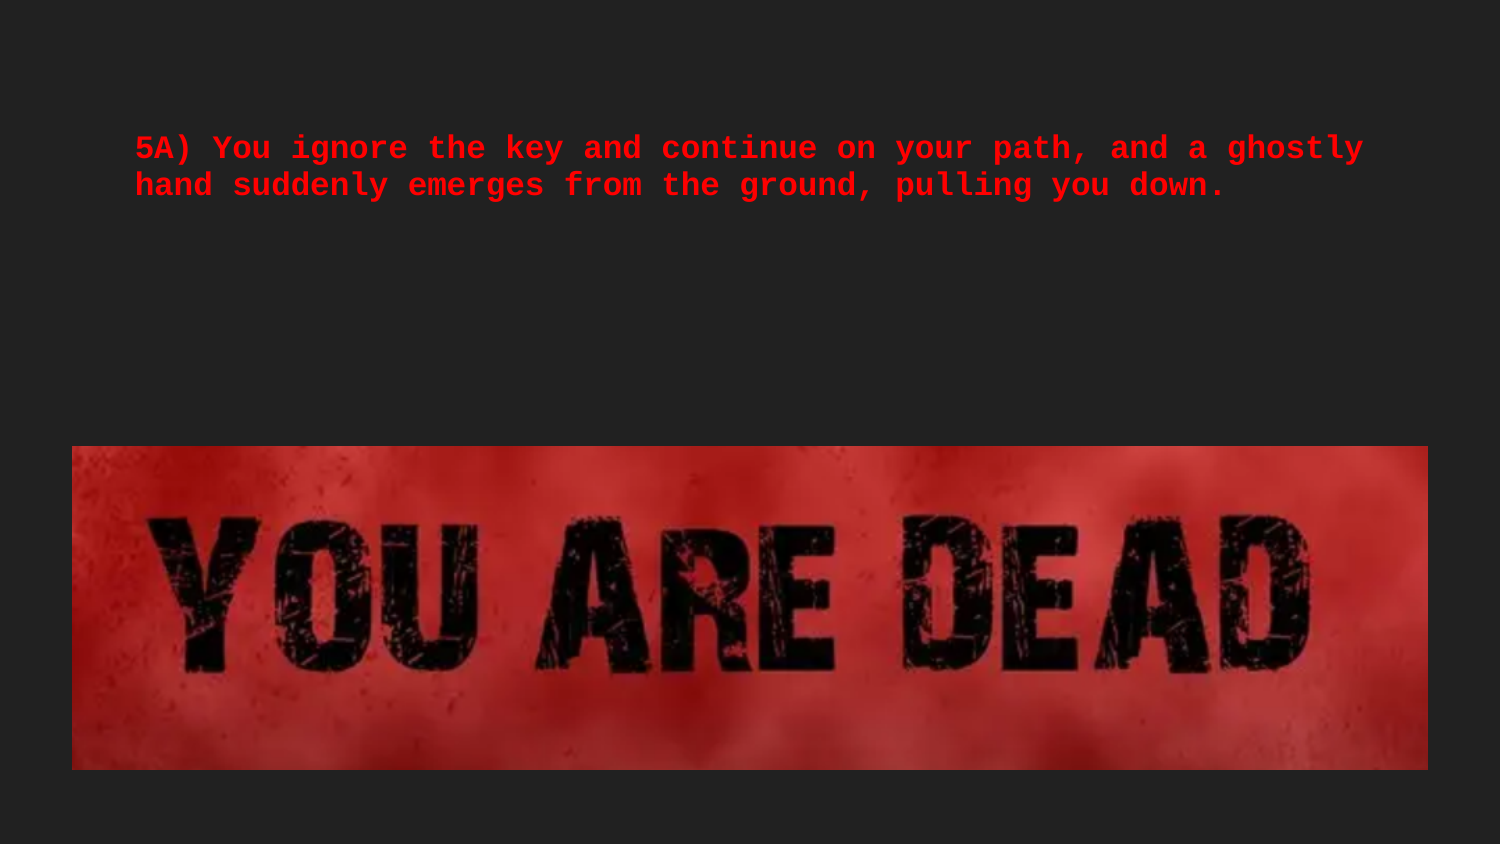

# 5A) You ignore the key and continue on your path, and a ghostly hand suddenly emerges from the ground, pulling you down.